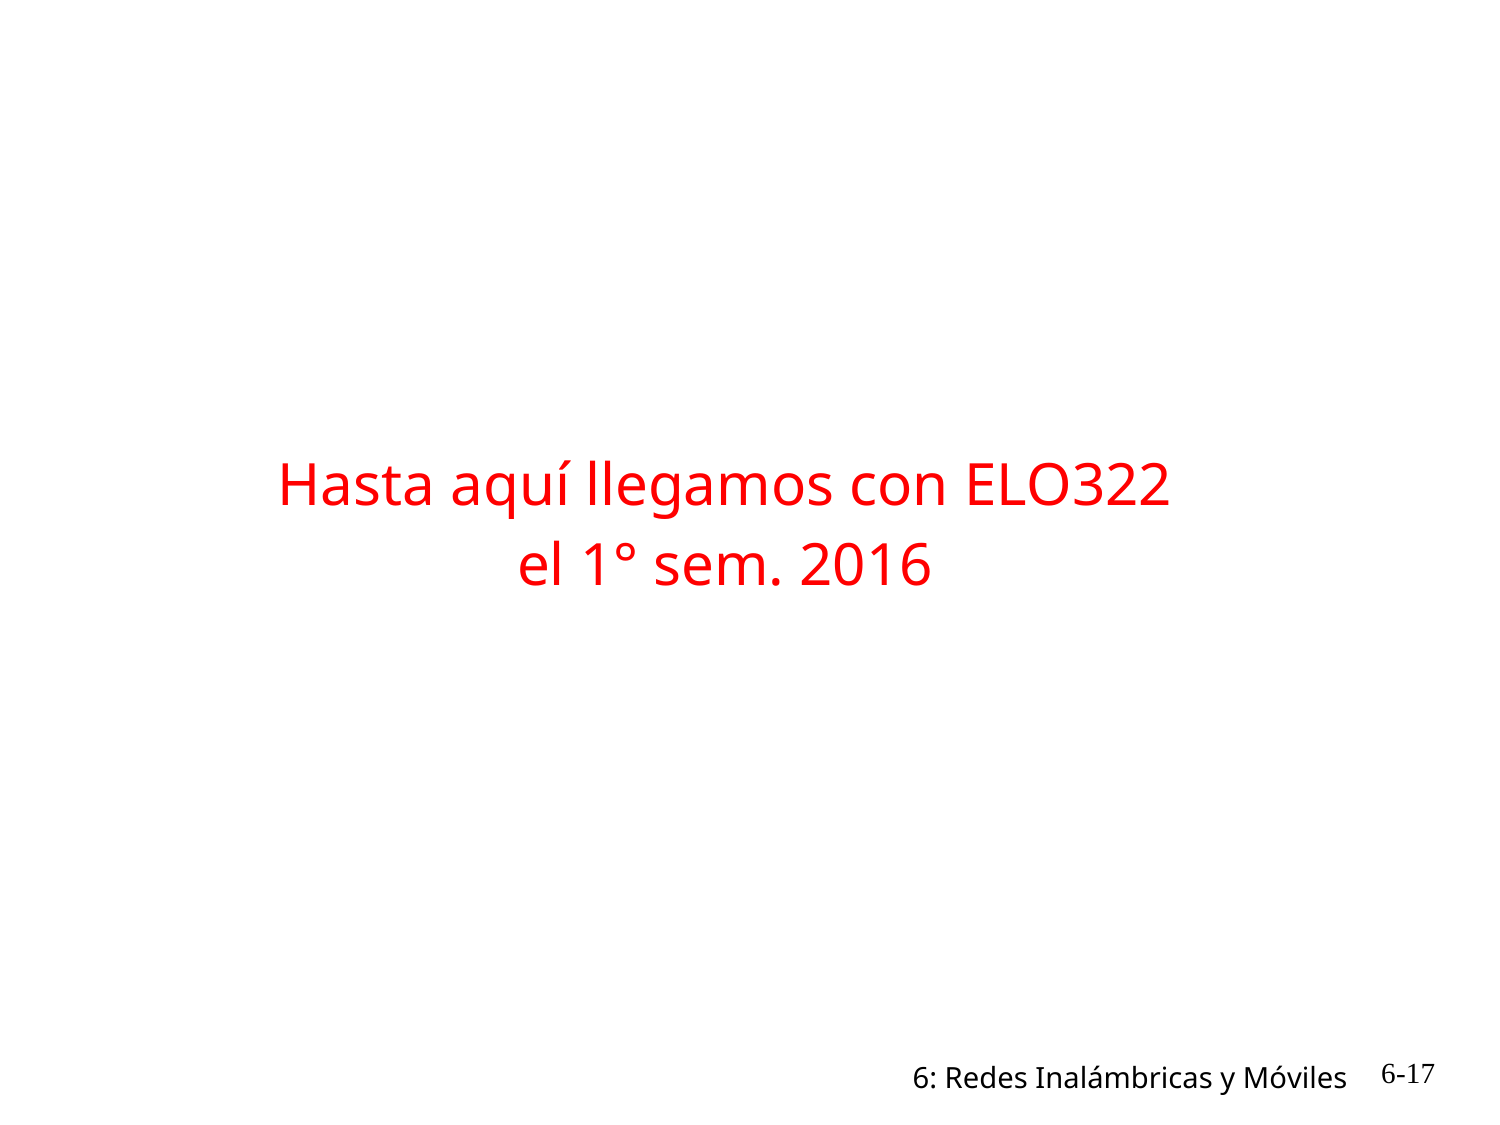

# Hasta aquí llegamos con ELO322 el 1° sem. 2016
17